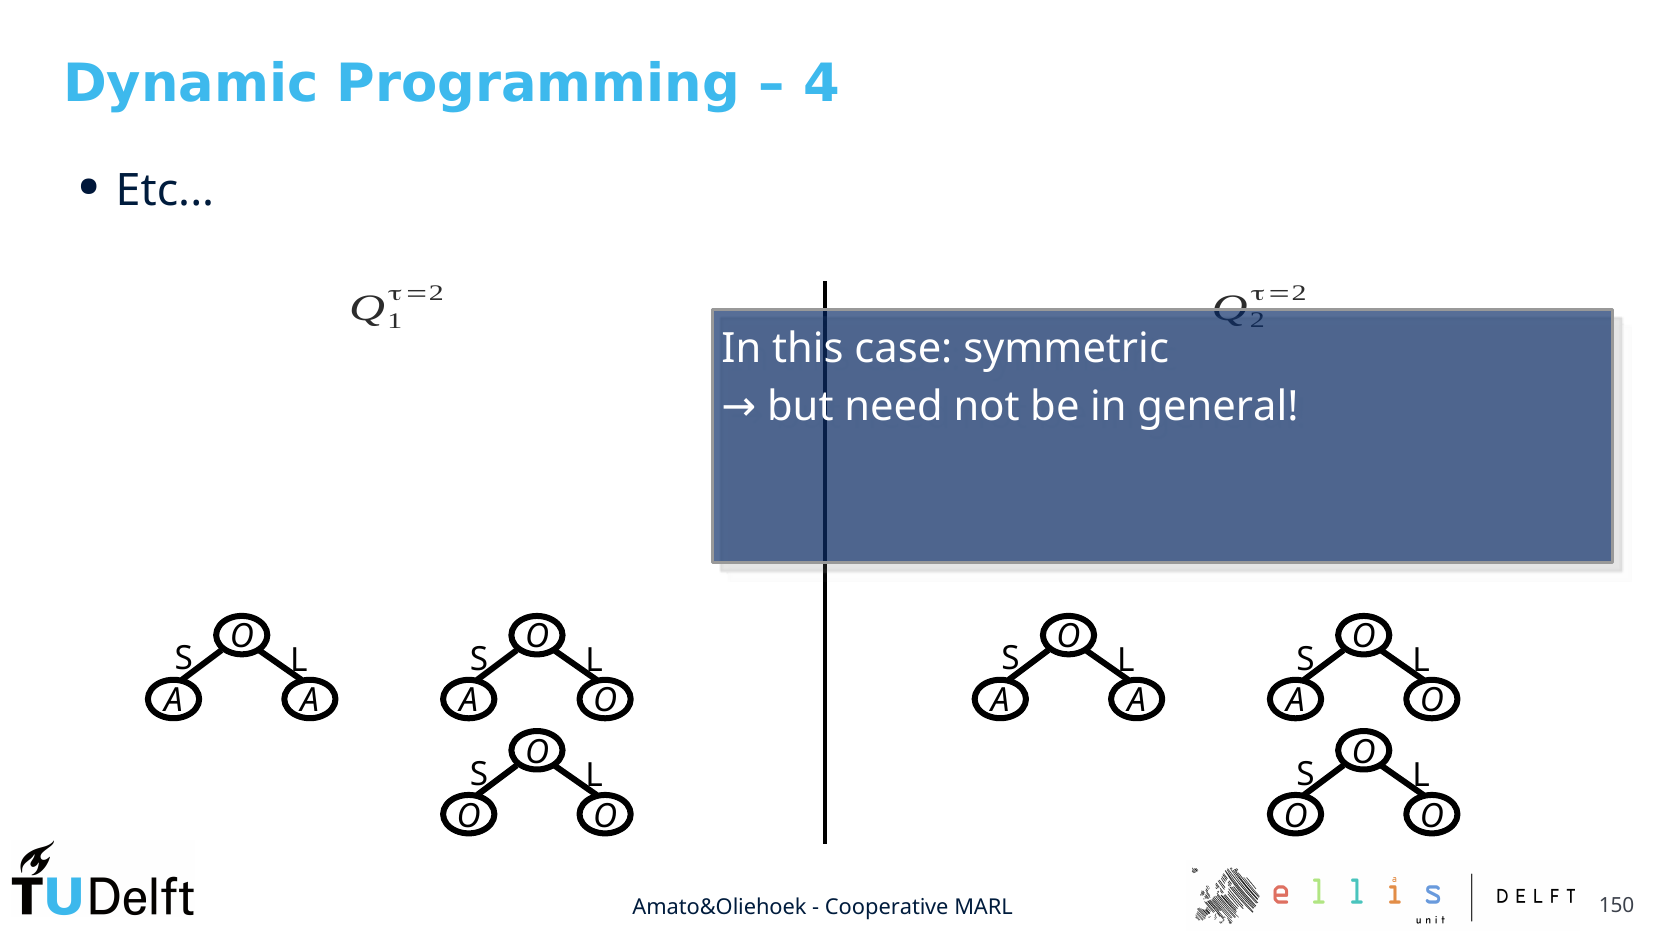

# Dynamic Programming – 4
Etc...
In this case: symmetric
→ but need not be in general!
O
S
L
A
A
O
S
L
A
A
O
S
L
A
O
O
S
L
A
O
O
S
L
O
O
O
S
L
O
O
Amato&Oliehoek - Cooperative MARL